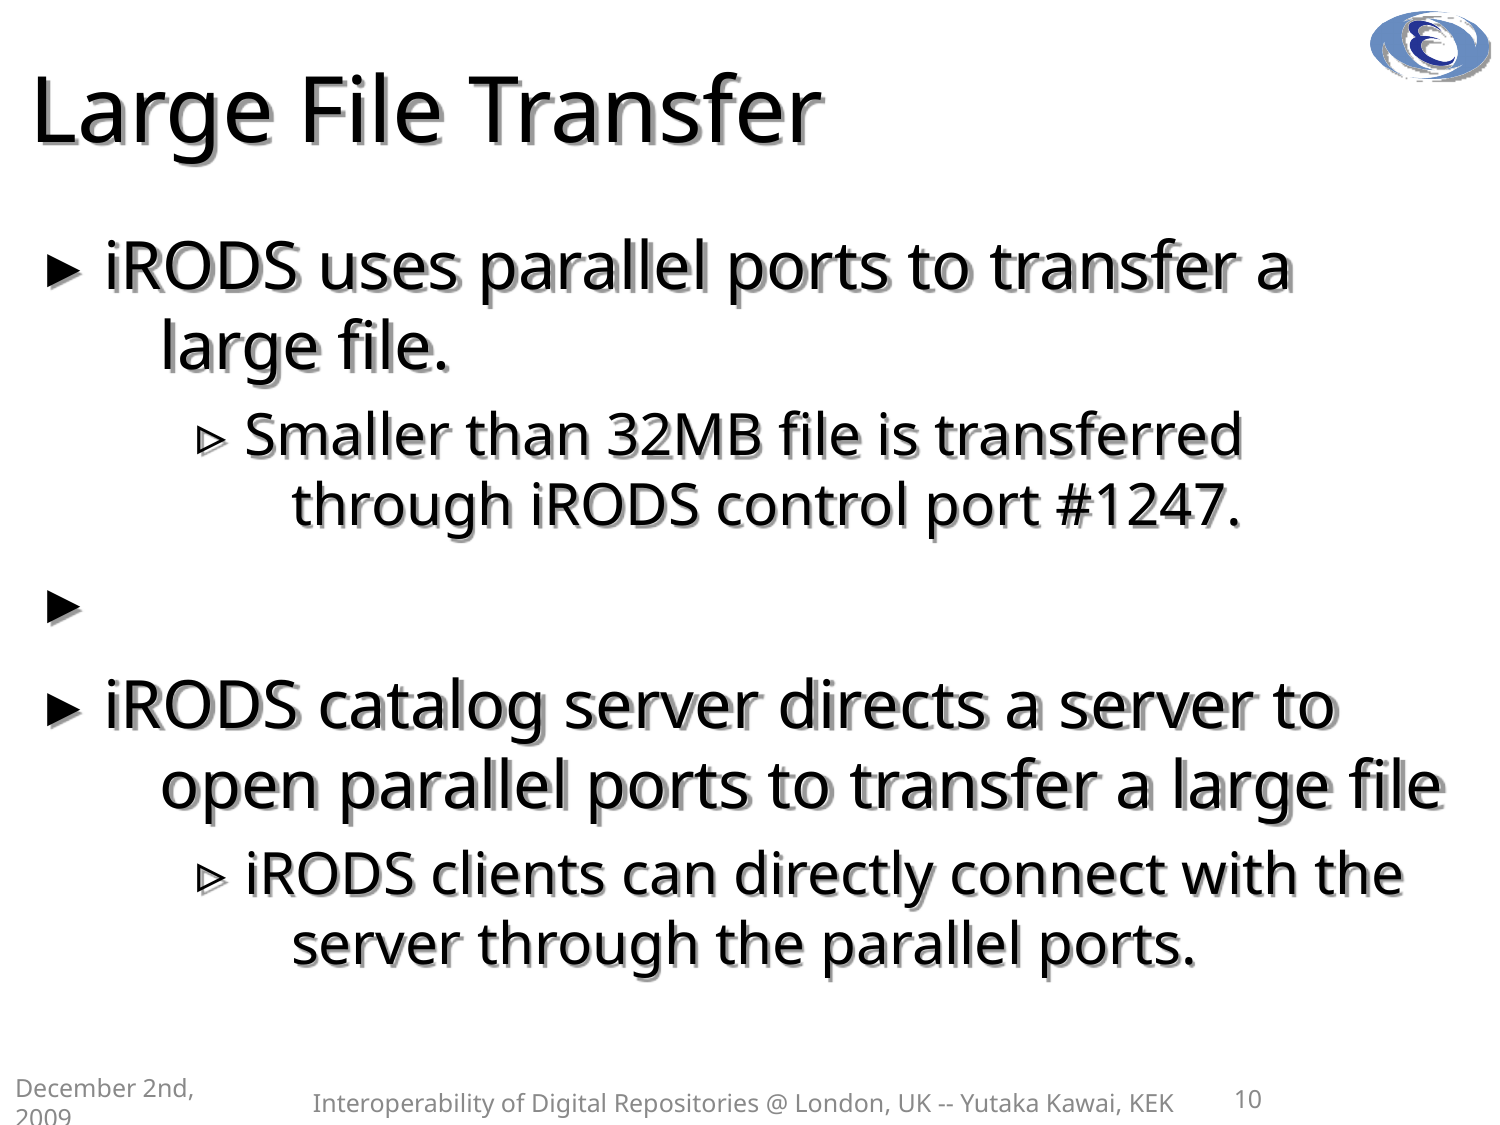

# Large File Transfer
iRODS uses parallel ports to transfer a large file.
Smaller than 32MB file is transferred through iRODS control port #1247.
iRODS catalog server directs a server to open parallel ports to transfer a large file
iRODS clients can directly connect with the server through the parallel ports.
December 2nd, 2009
Interoperability of Digital Repositories @ London, UK -- Yutaka Kawai, KEK